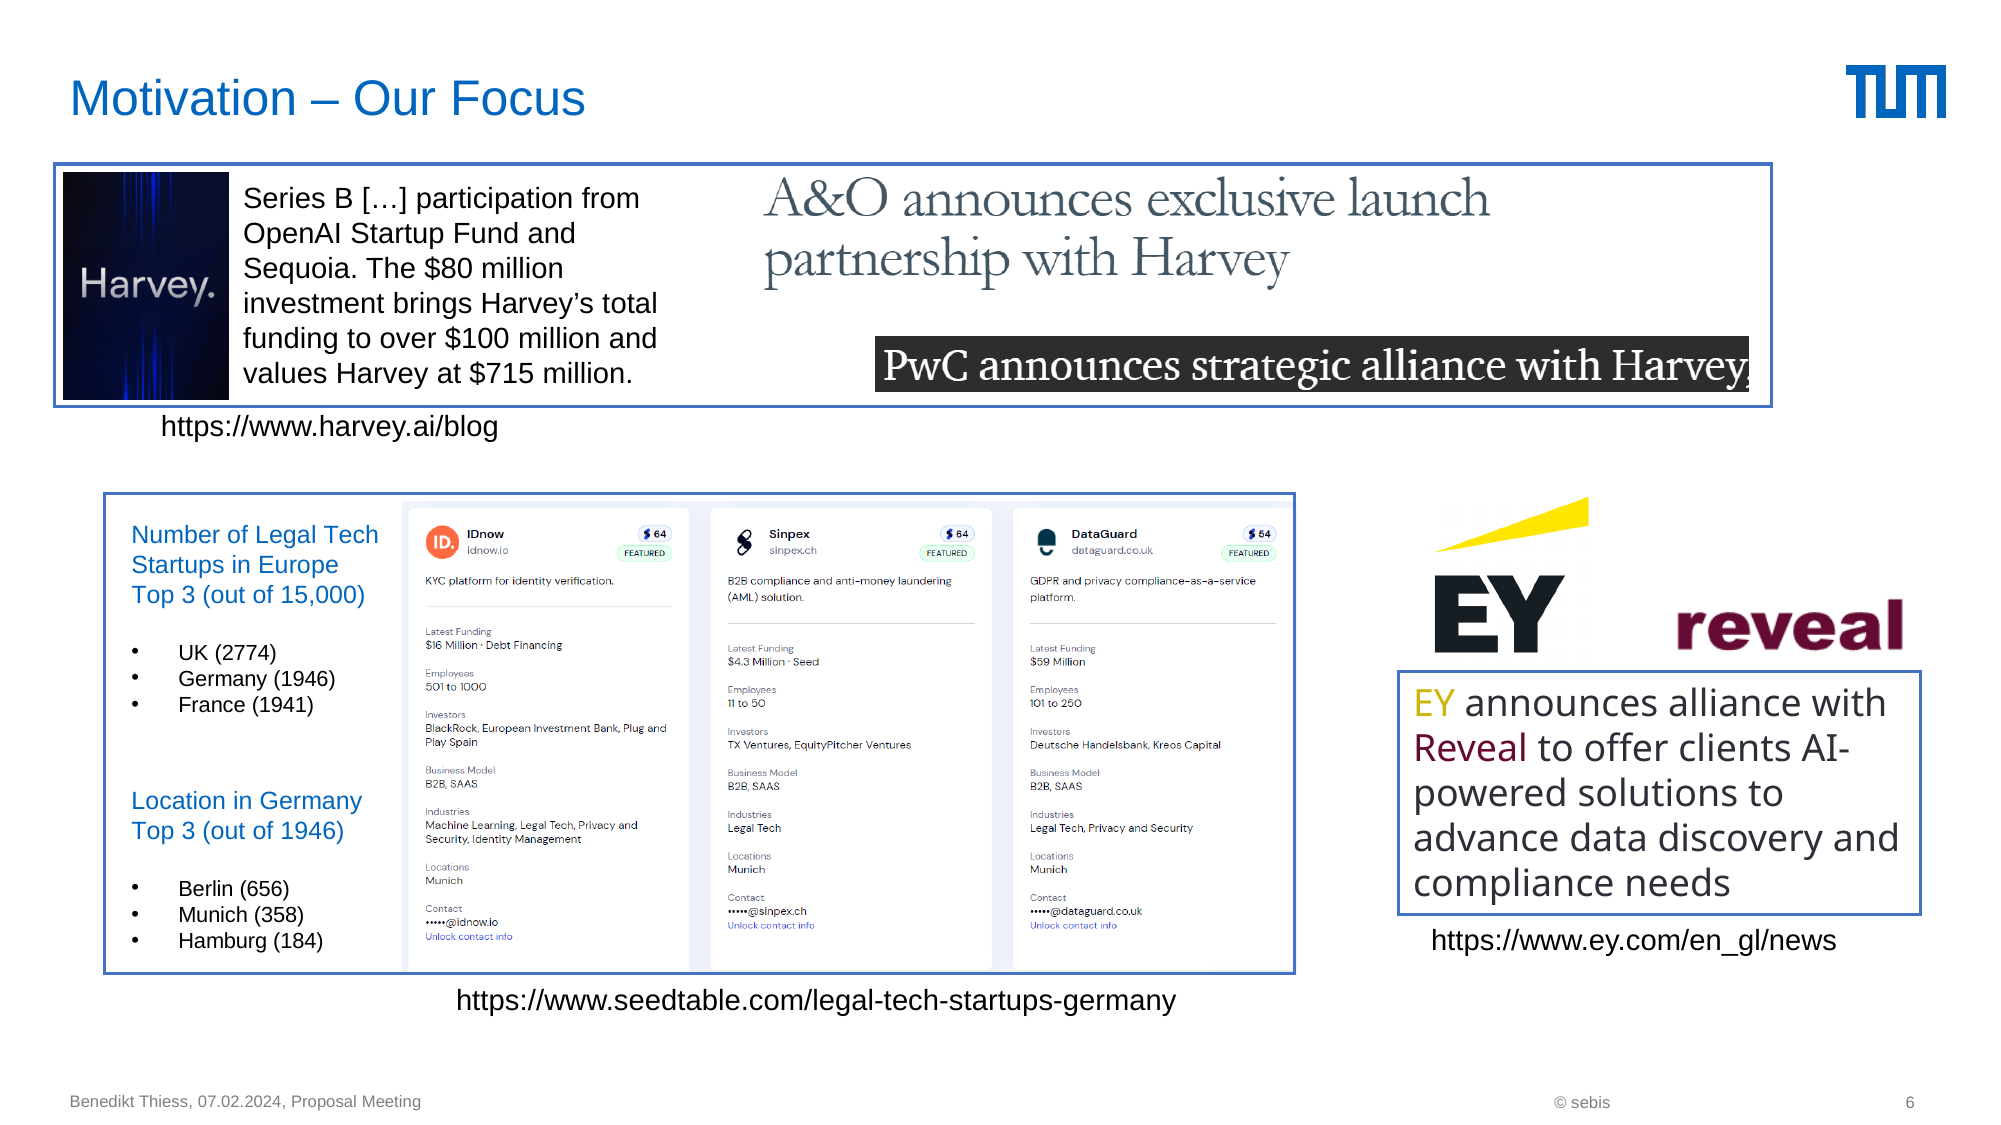

# Motivation – Our Focus
Series B […] participation from OpenAI Startup Fund and Sequoia. The $80 million investment brings Harvey’s total funding to over $100 million and values Harvey at $715 million.
https://www.harvey.ai/blog
Number of Legal Tech Startups in Europe
Top 3 (out of 15,000)
UK (2774)
Germany (1946)
France (1941)
EY announces alliance with Reveal to offer clients AI-powered solutions to advance data discovery and compliance needs
Location in Germany
Top 3 (out of 1946)
Berlin (656)
Munich (358)
Hamburg (184)
https://www.ey.com/en_gl/news
https://www.seedtable.com/legal-tech-startups-germany
Benedikt Thiess, 07.02.2024, Proposal Meeting
© sebis